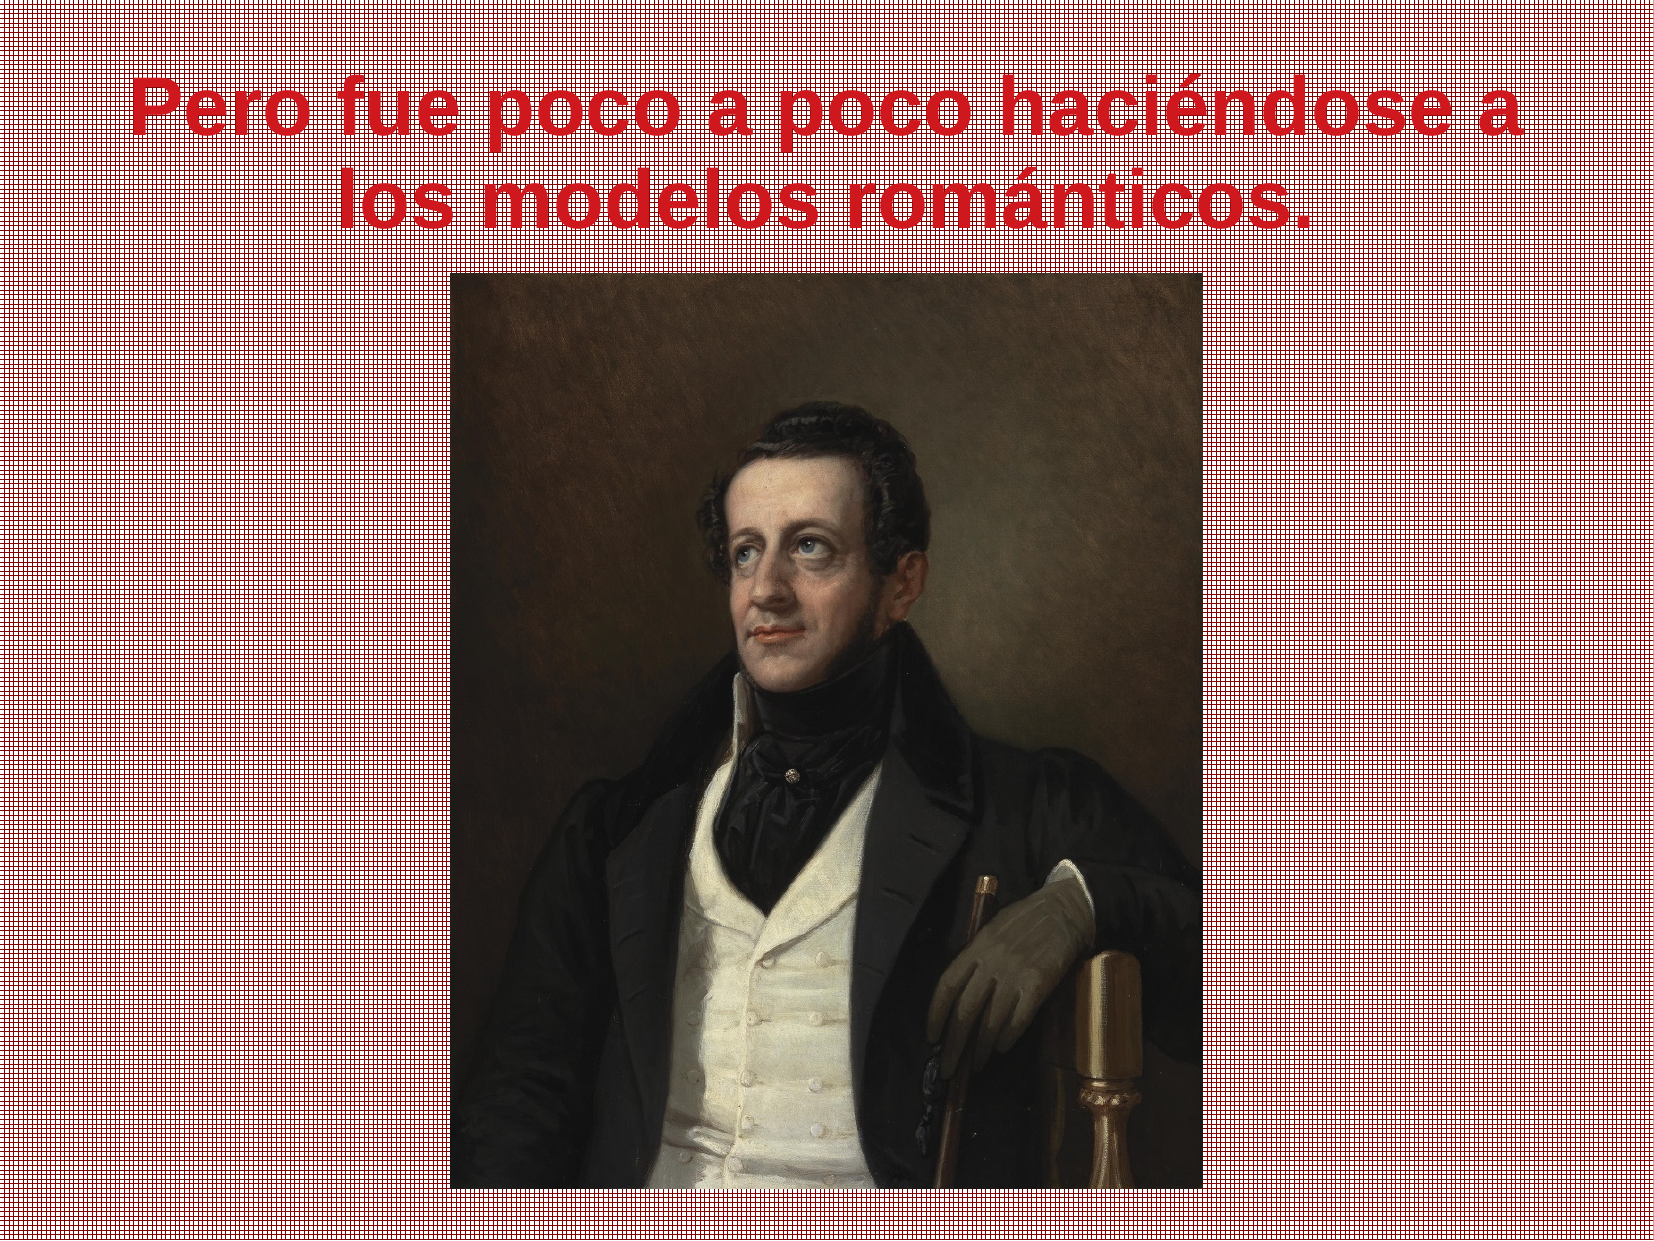

# Pero fue poco a poco haciéndose a los modelos románticos.